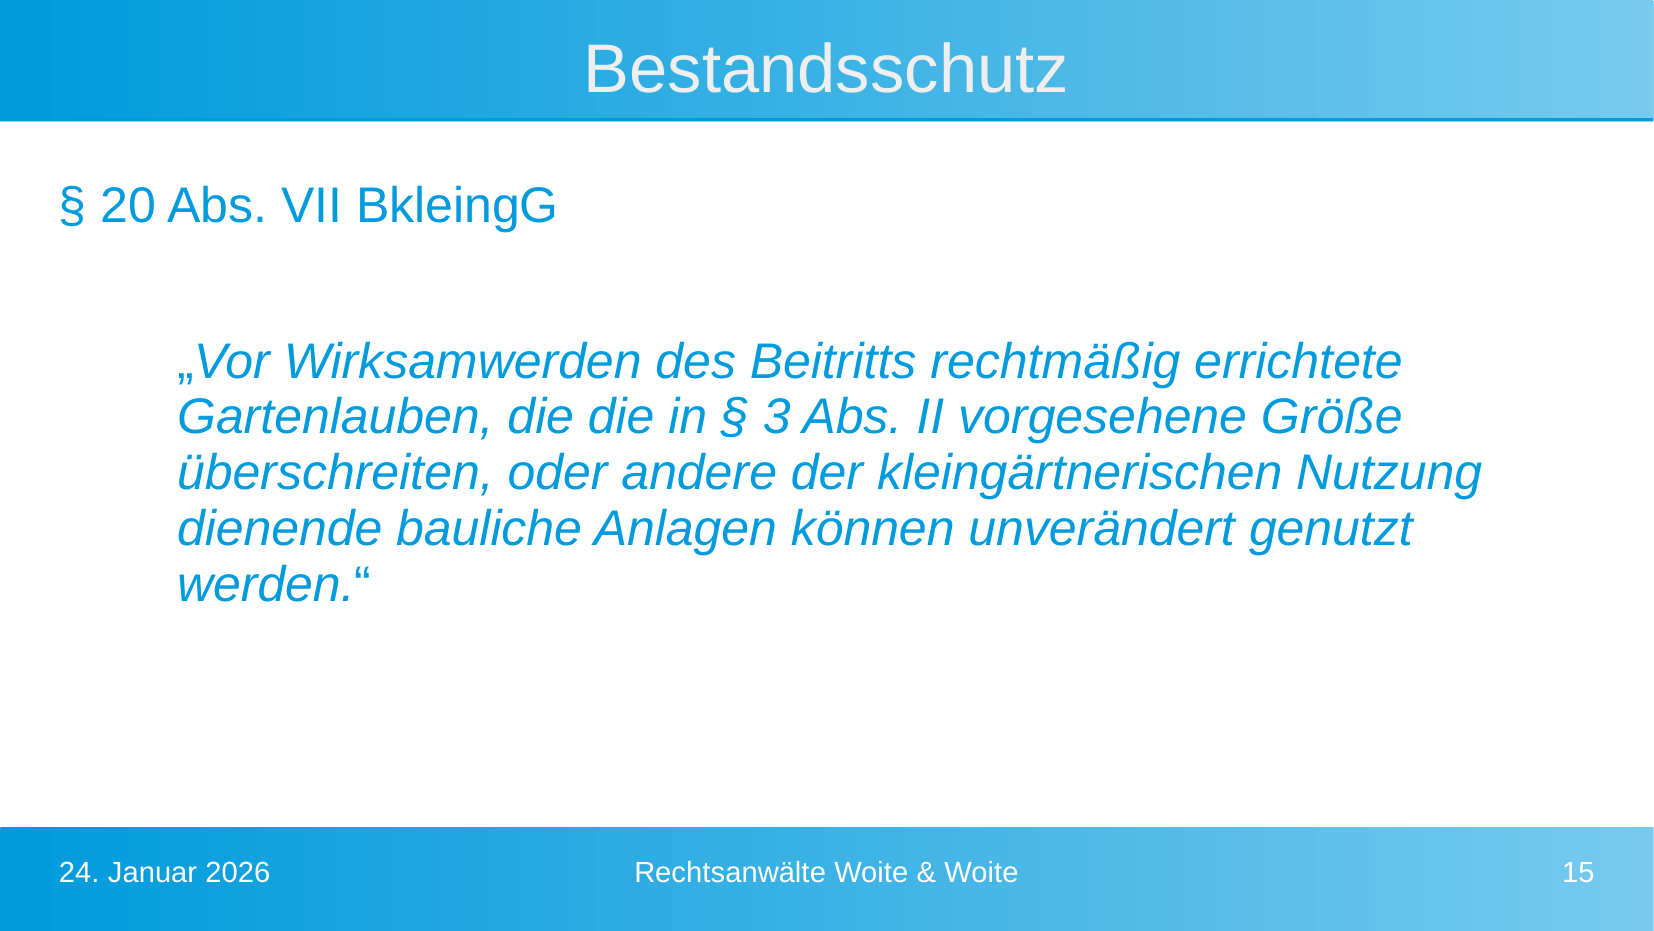

# Bestandsschutz
§ 20 Abs. VII BkleingG
„Vor Wirksamwerden des Beitritts rechtmäßig errichtete Gartenlauben, die die in § 3 Abs. II vorgesehene Größe überschreiten, oder andere der kleingärtnerischen Nutzung dienende bauliche Anlagen können unverändert genutzt werden.“
15